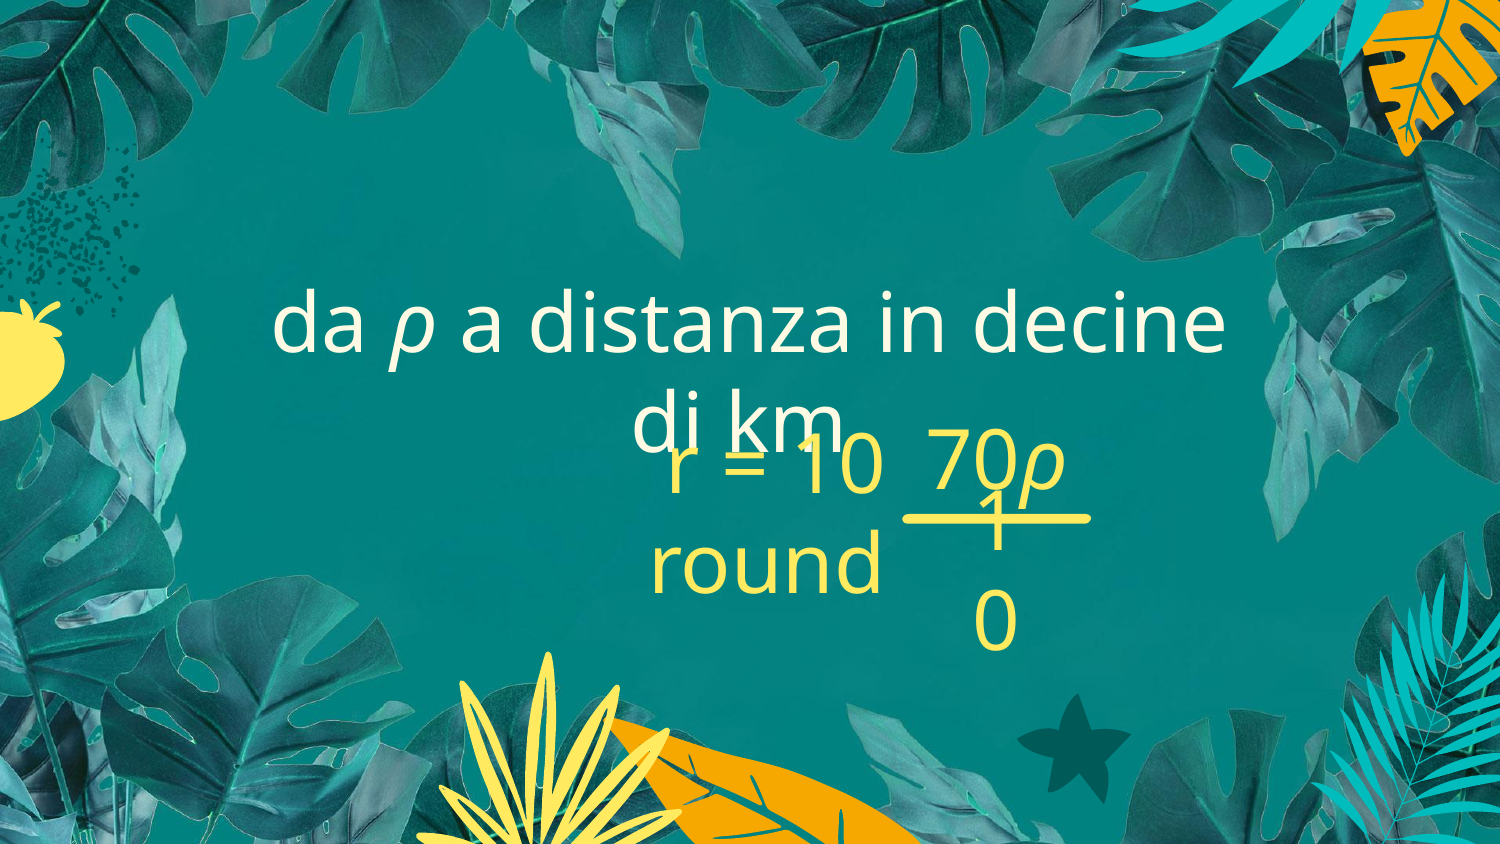

# da ρ a distanza in decine di km
70ρ
r = 10 round
10